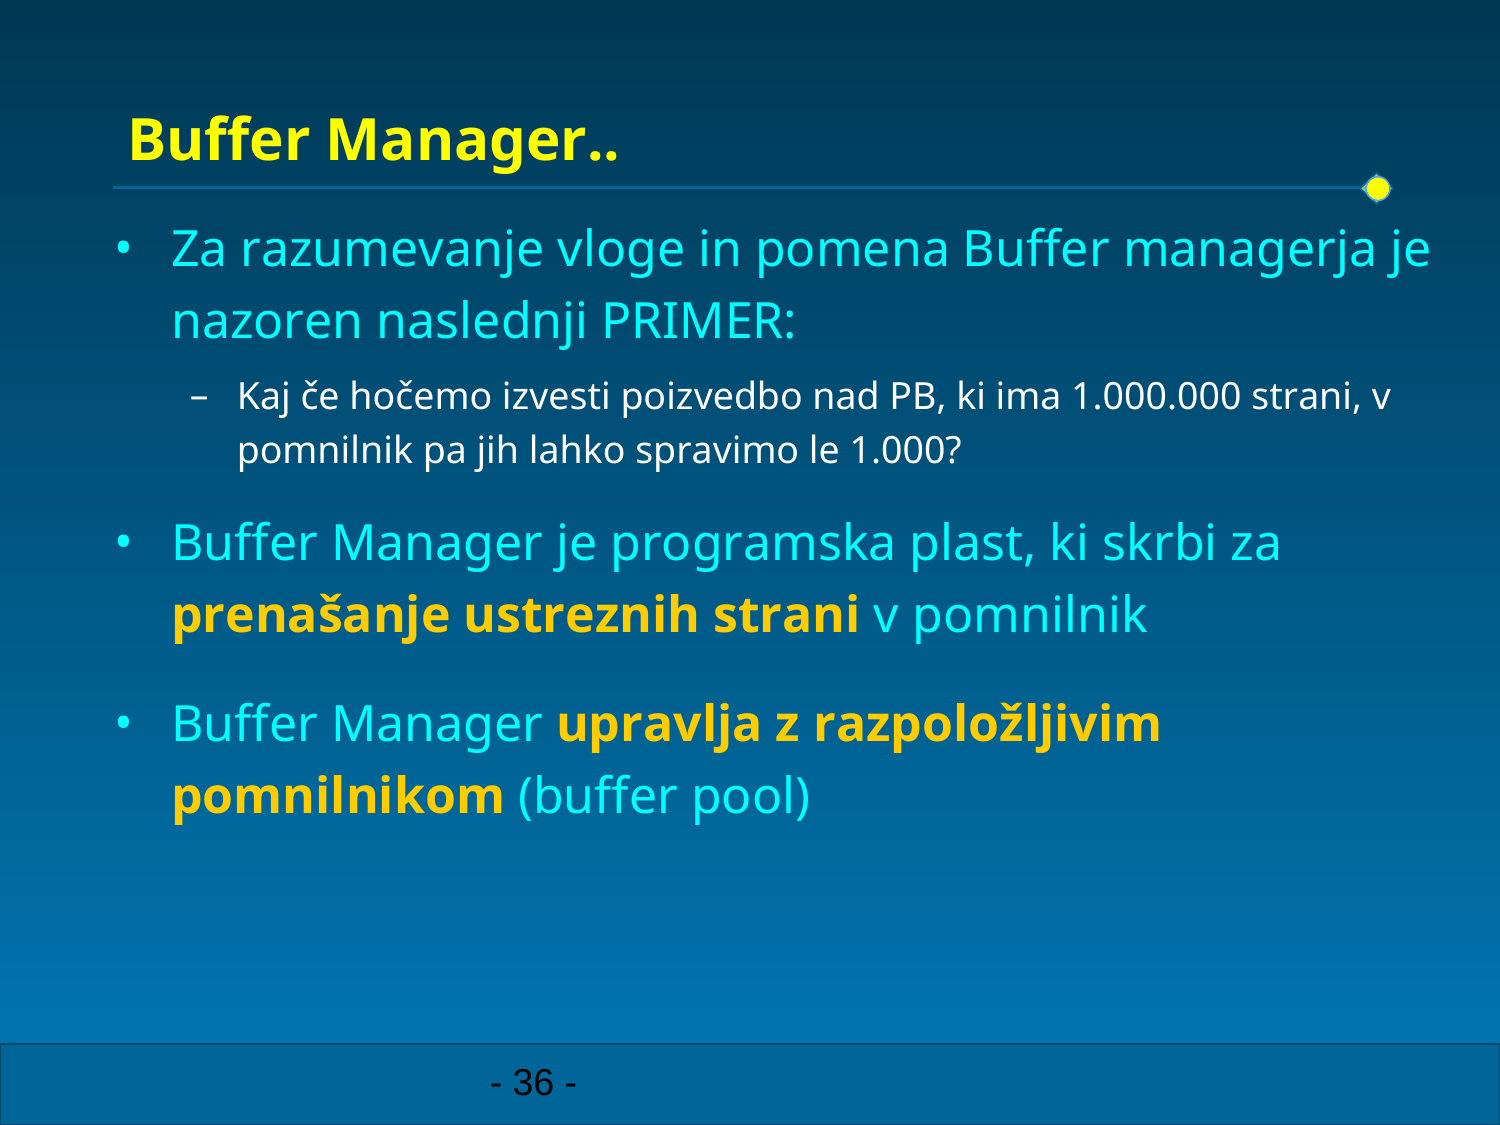

# Buffer Manager..
Za razumevanje vloge in pomena Buffer managerja je nazoren naslednji PRIMER:
Kaj če hočemo izvesti poizvedbo nad PB, ki ima 1.000.000 strani, v pomnilnik pa jih lahko spravimo le 1.000?
Buffer Manager je programska plast, ki skrbi za prenašanje ustreznih strani v pomnilnik
Buffer Manager upravlja z razpoložljivim pomnilnikom (buffer pool)